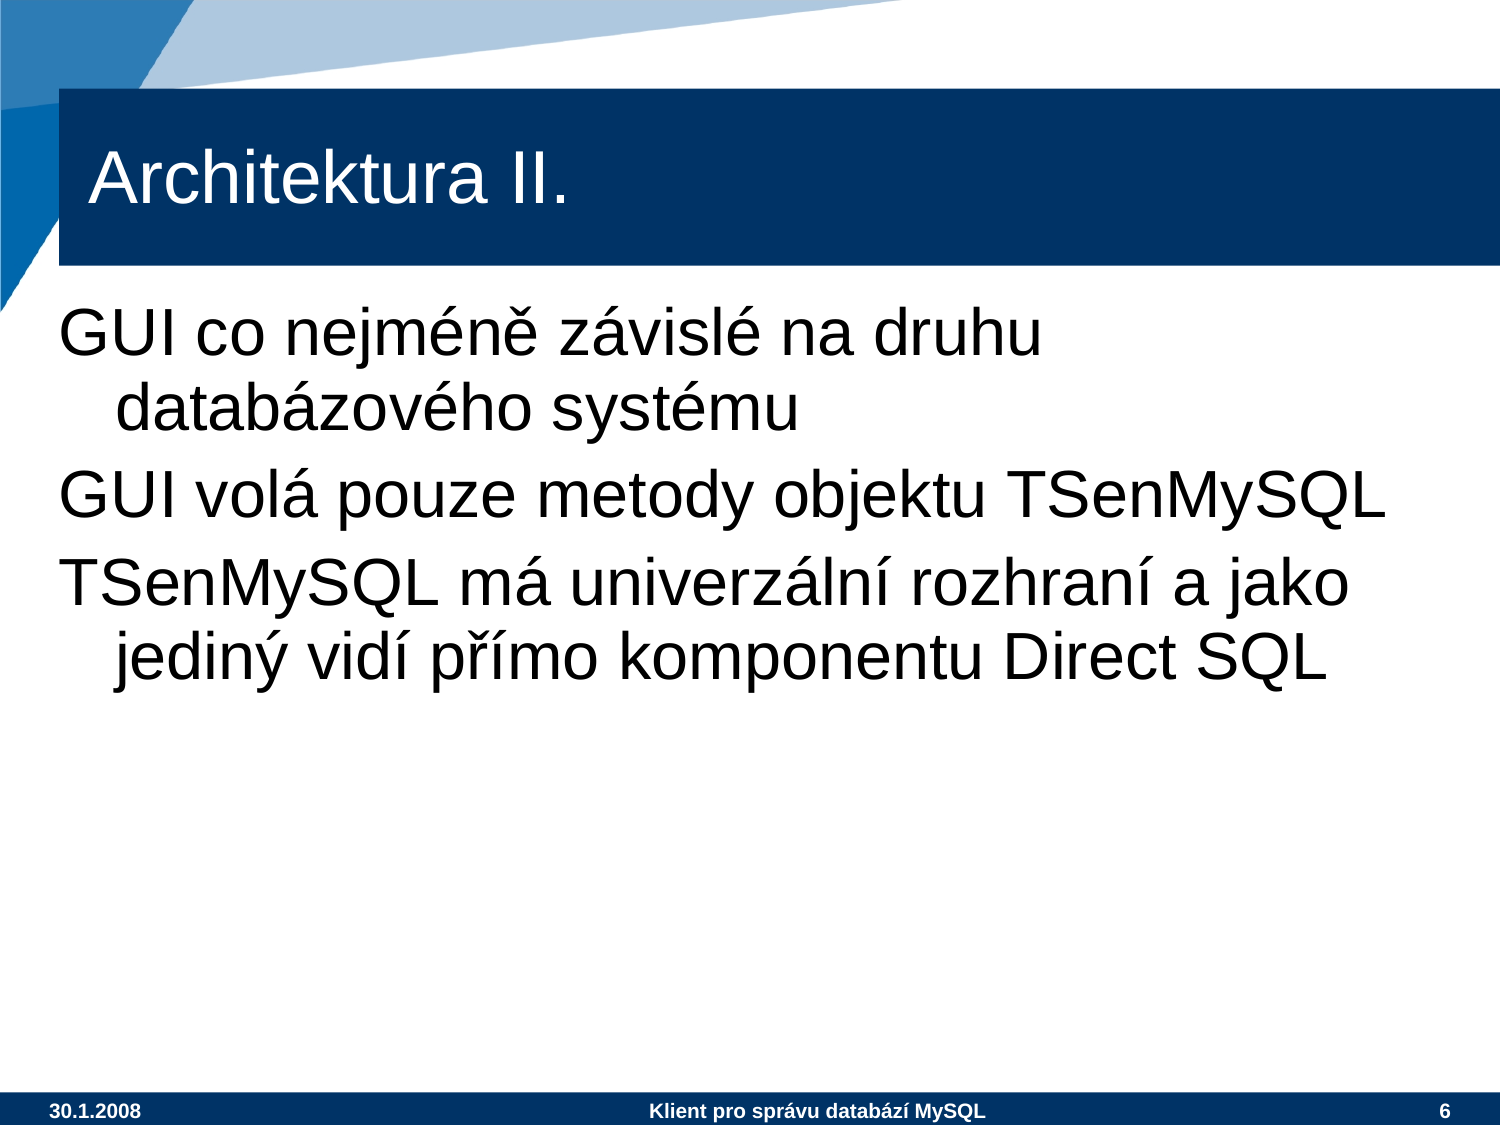

# Architektura II.
GUI co nejméně závislé na druhu databázového systému
GUI volá pouze metody objektu TSenMySQL
TSenMySQL má univerzální rozhraní a jako jediný vidí přímo komponentu Direct SQL